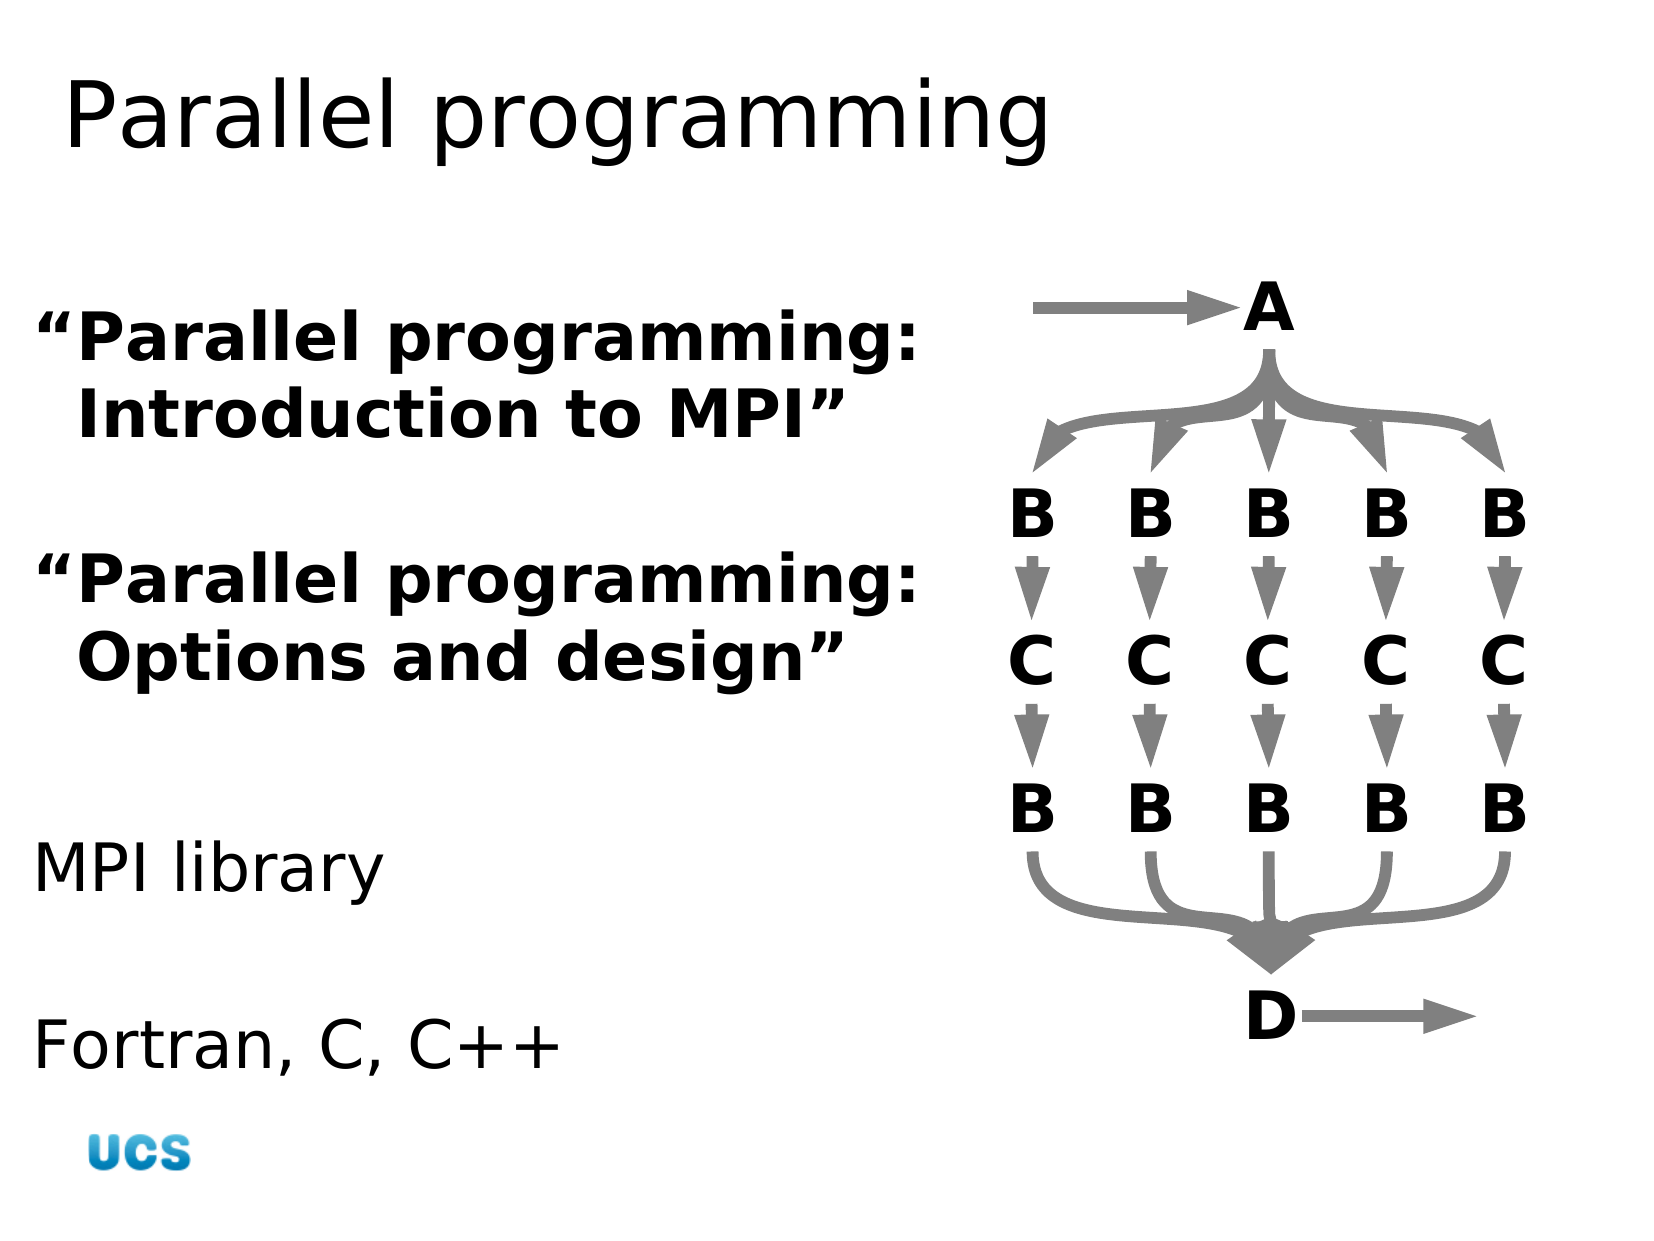

Parallel programming
A
“Parallel programming:
	Introduction to MPI”
B
B
B
B
B
“Parallel programming:
	Options and design”
C
C
C
C
C
B
B
B
B
B
MPI library
D
Fortran, C, C++